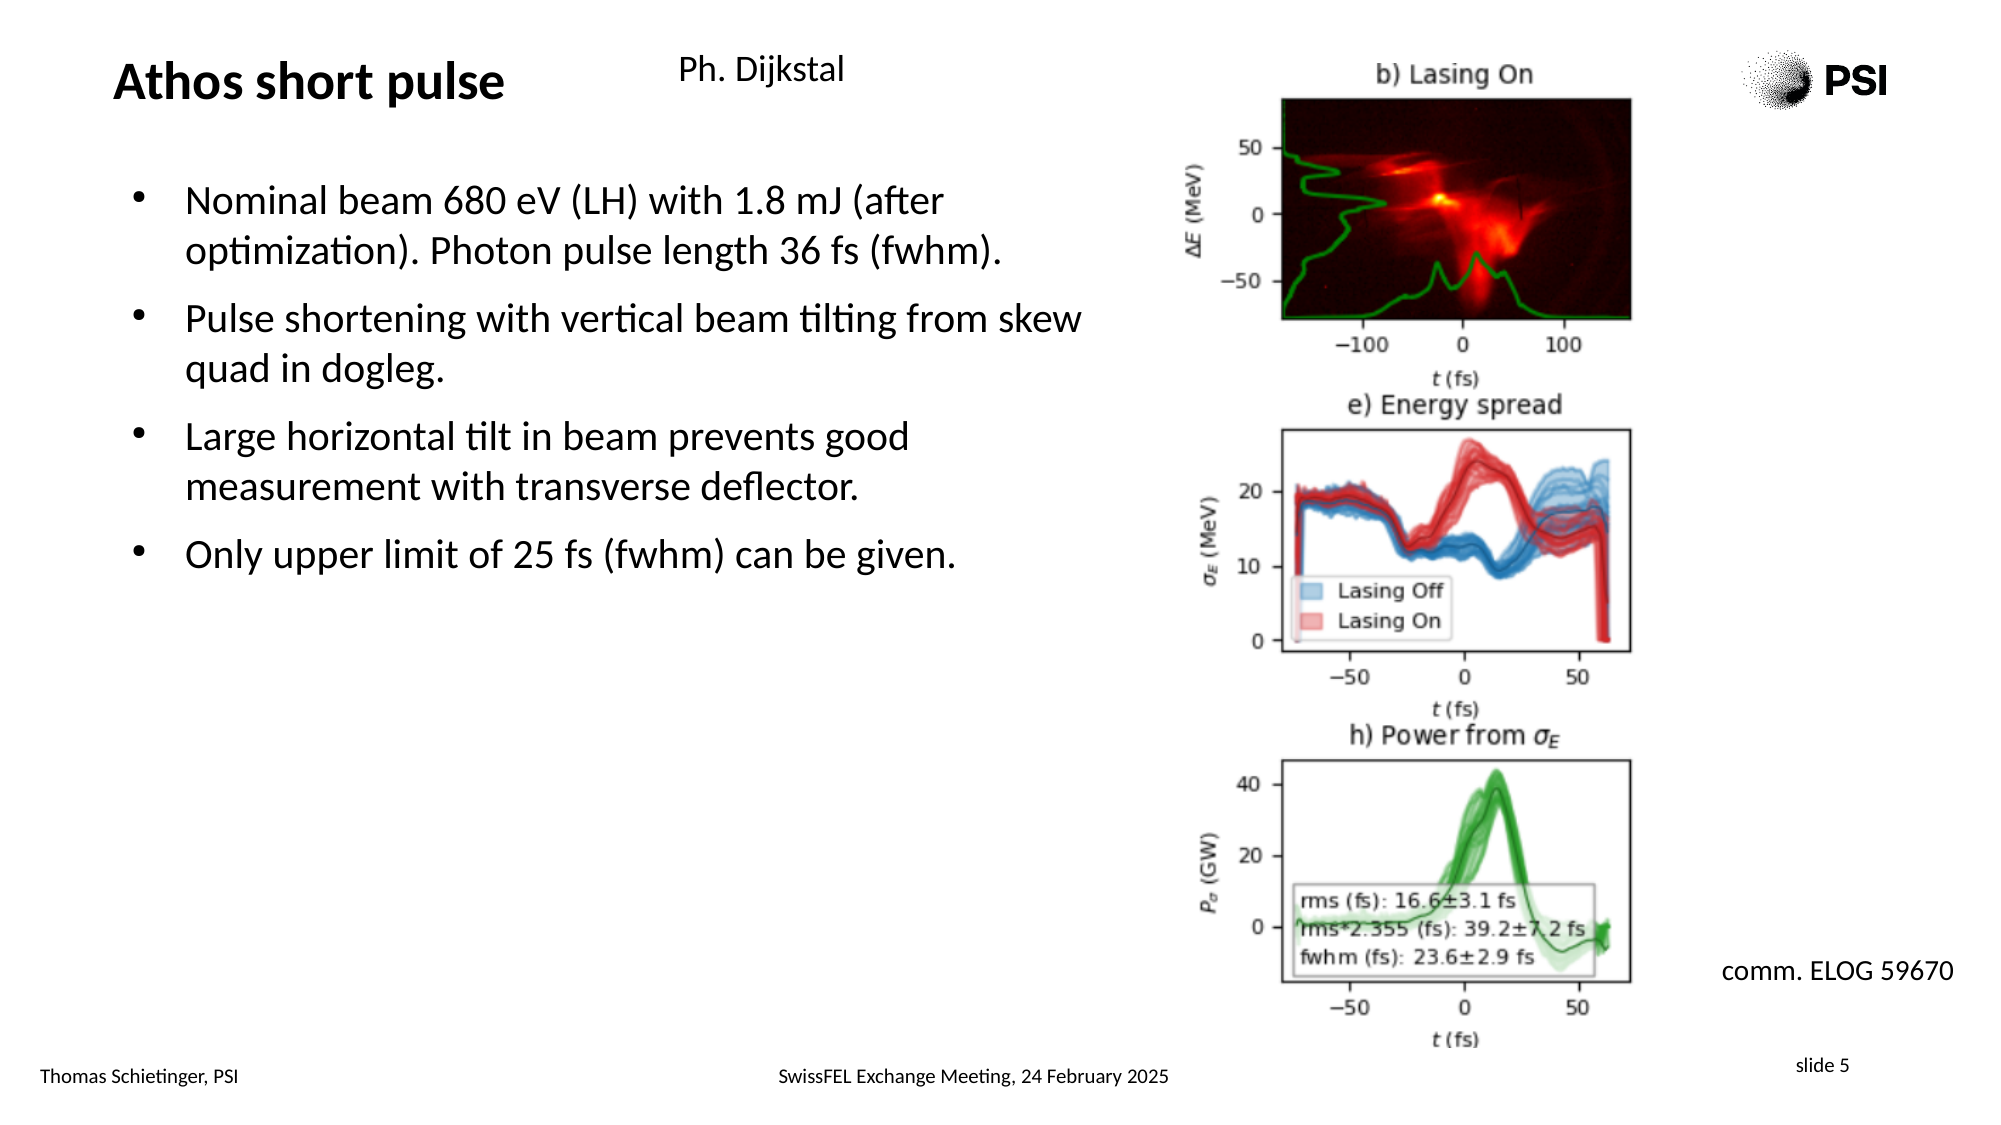

Athos short pulse
Ph. Dijkstal
# Nominal beam 680 eV (LH) with 1.8 mJ (after optimization). Photon pulse length 36 fs (fwhm).
Pulse shortening with vertical beam tilting from skew quad in dogleg.
Large horizontal tilt in beam prevents good measurement with transverse deflector.
Only upper limit of 25 fs (fwhm) can be given.
comm. ELOG 59670
5
PSI Center for Accelerator Science and Engineering